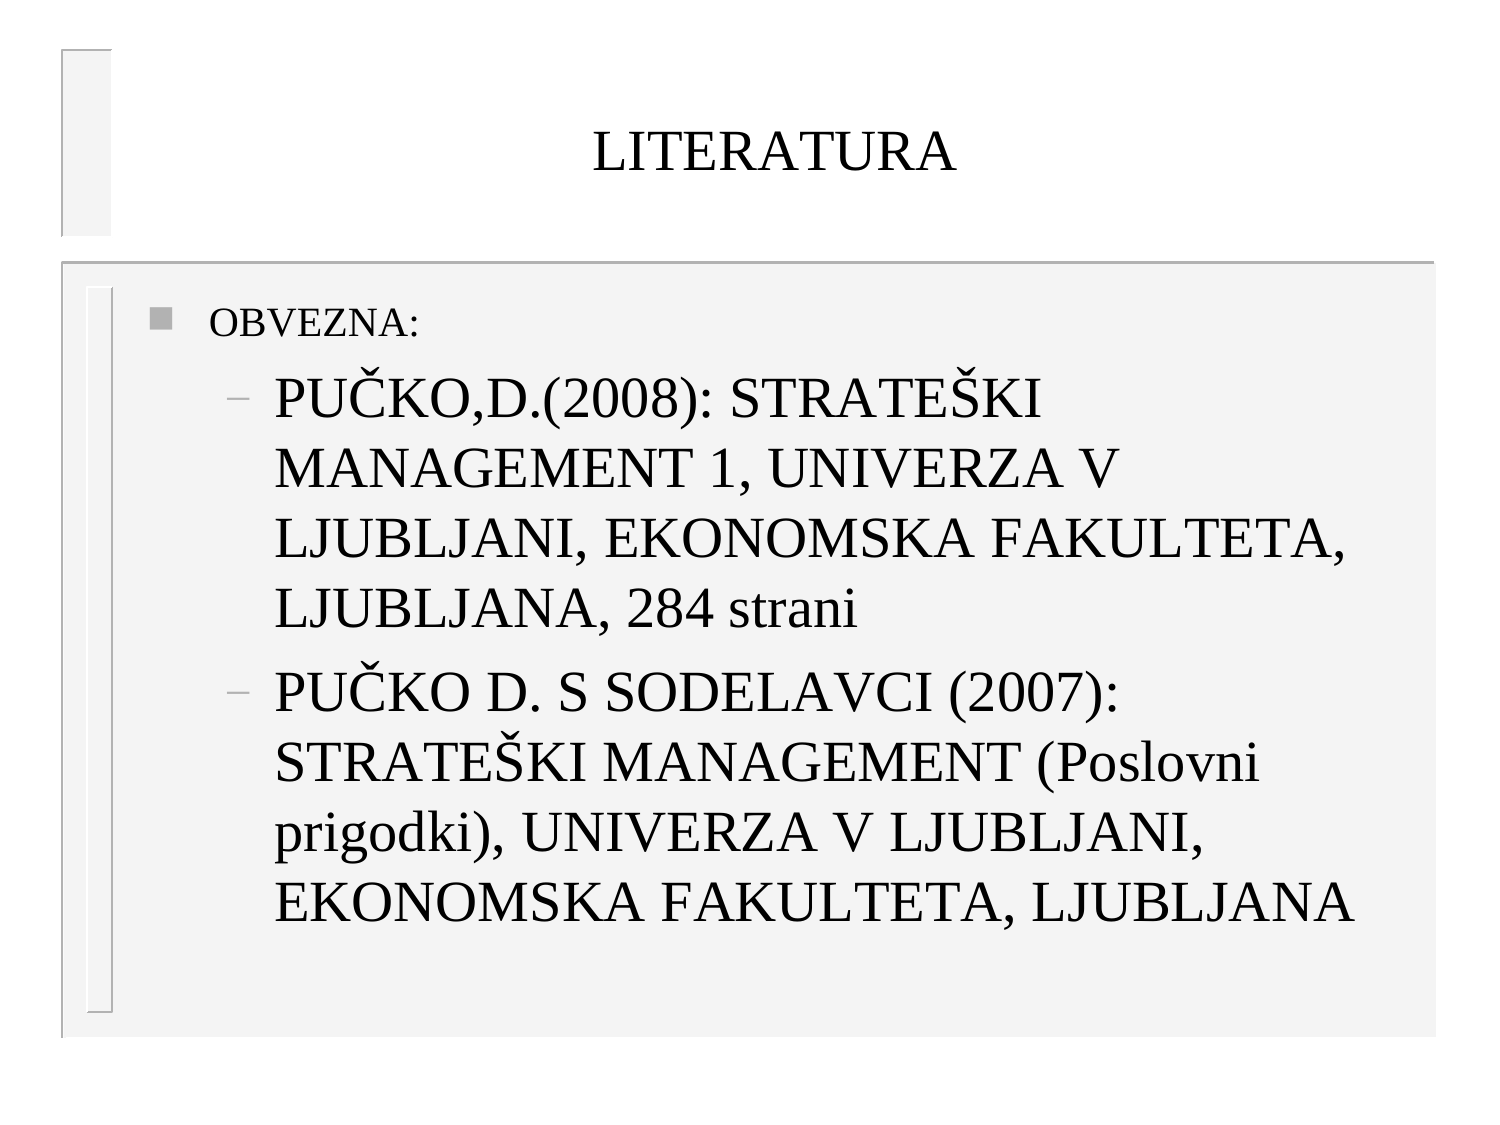

# LITERATURA
OBVEZNA:
PUČKO,D.(2008): STRATEŠKI MANAGEMENT 1, UNIVERZA V LJUBLJANI, EKONOMSKA FAKULTETA, LJUBLJANA, 284 strani
PUČKO D. S SODELAVCI (2007): STRATEŠKI MANAGEMENT (Poslovni prigodki), UNIVERZA V LJUBLJANI, EKONOMSKA FAKULTETA, LJUBLJANA